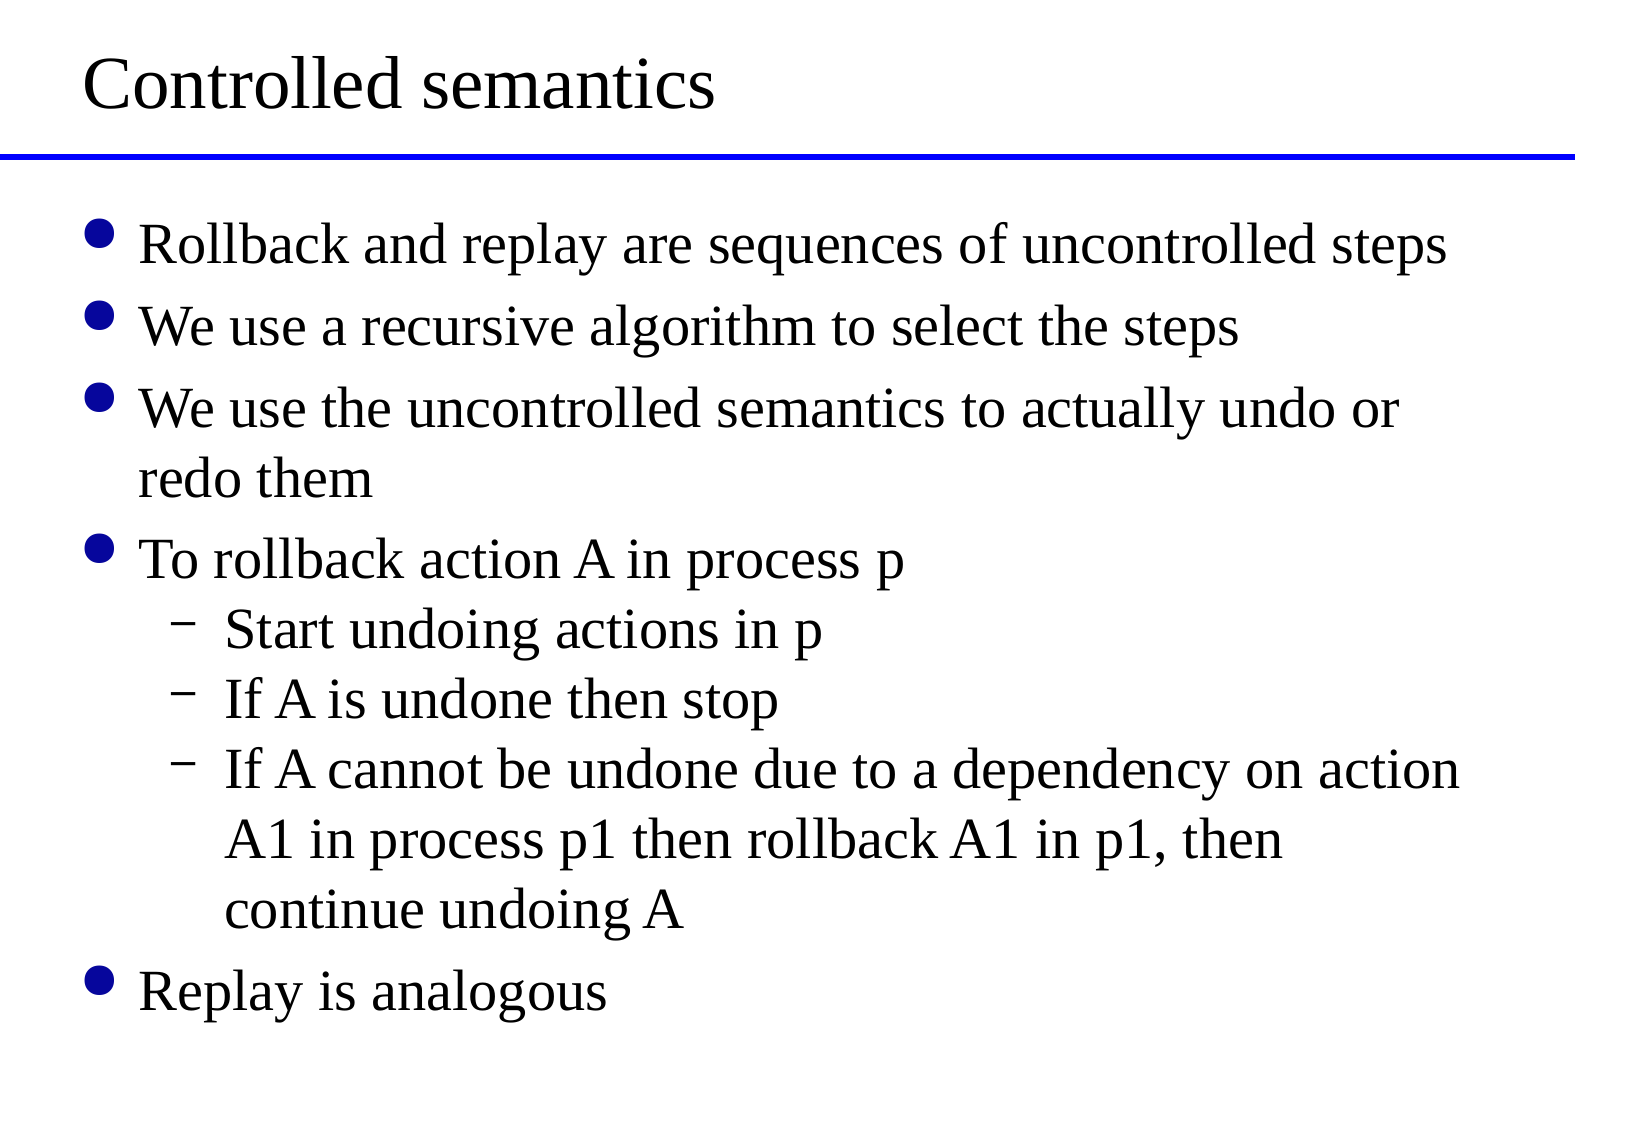

# Controlled semantics
Rollback and replay are sequences of uncontrolled steps
We use a recursive algorithm to select the steps
We use the uncontrolled semantics to actually undo or redo them
To rollback action A in process p
Start undoing actions in p
If A is undone then stop
If A cannot be undone due to a dependency on action A1 in process p1 then rollback A1 in p1, then continue undoing A
Replay is analogous